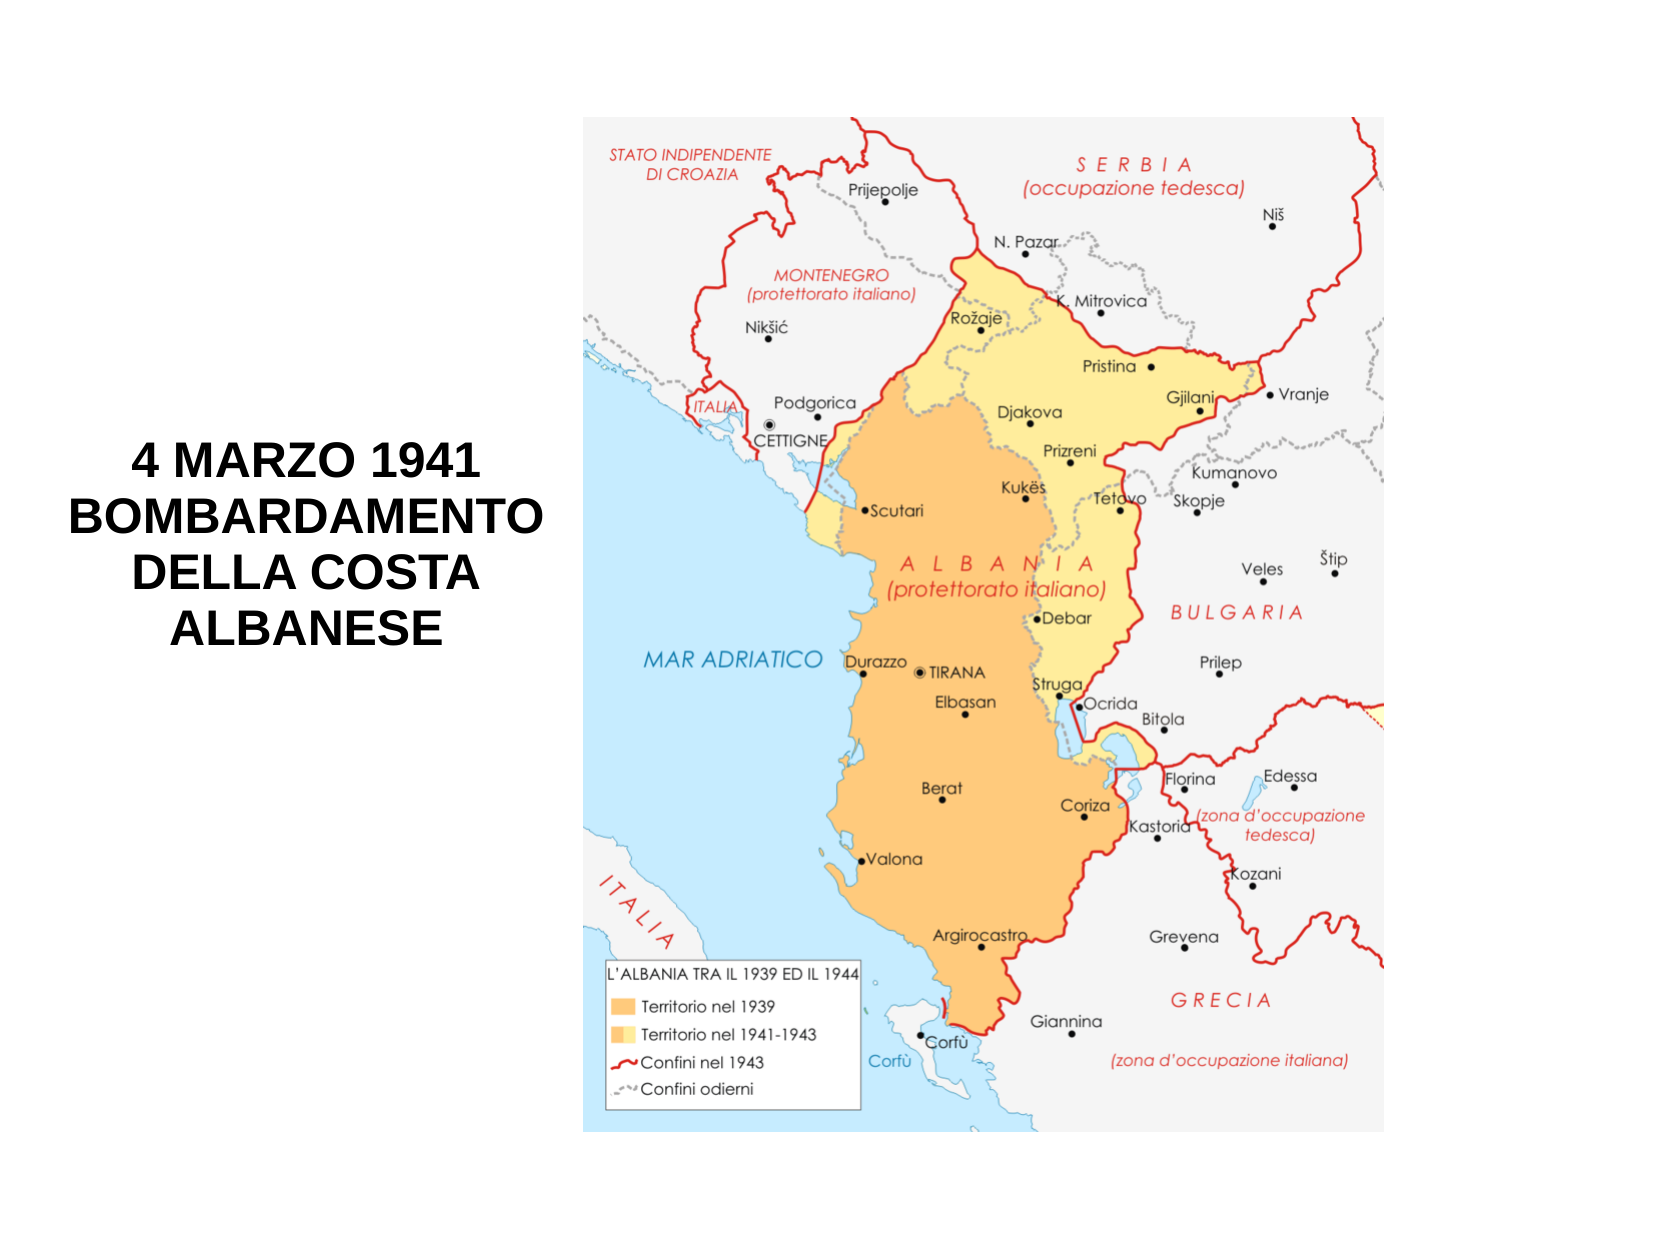

4 MARZO 1941
BOMBARDAMENTO
DELLA COSTA
ALBANESE